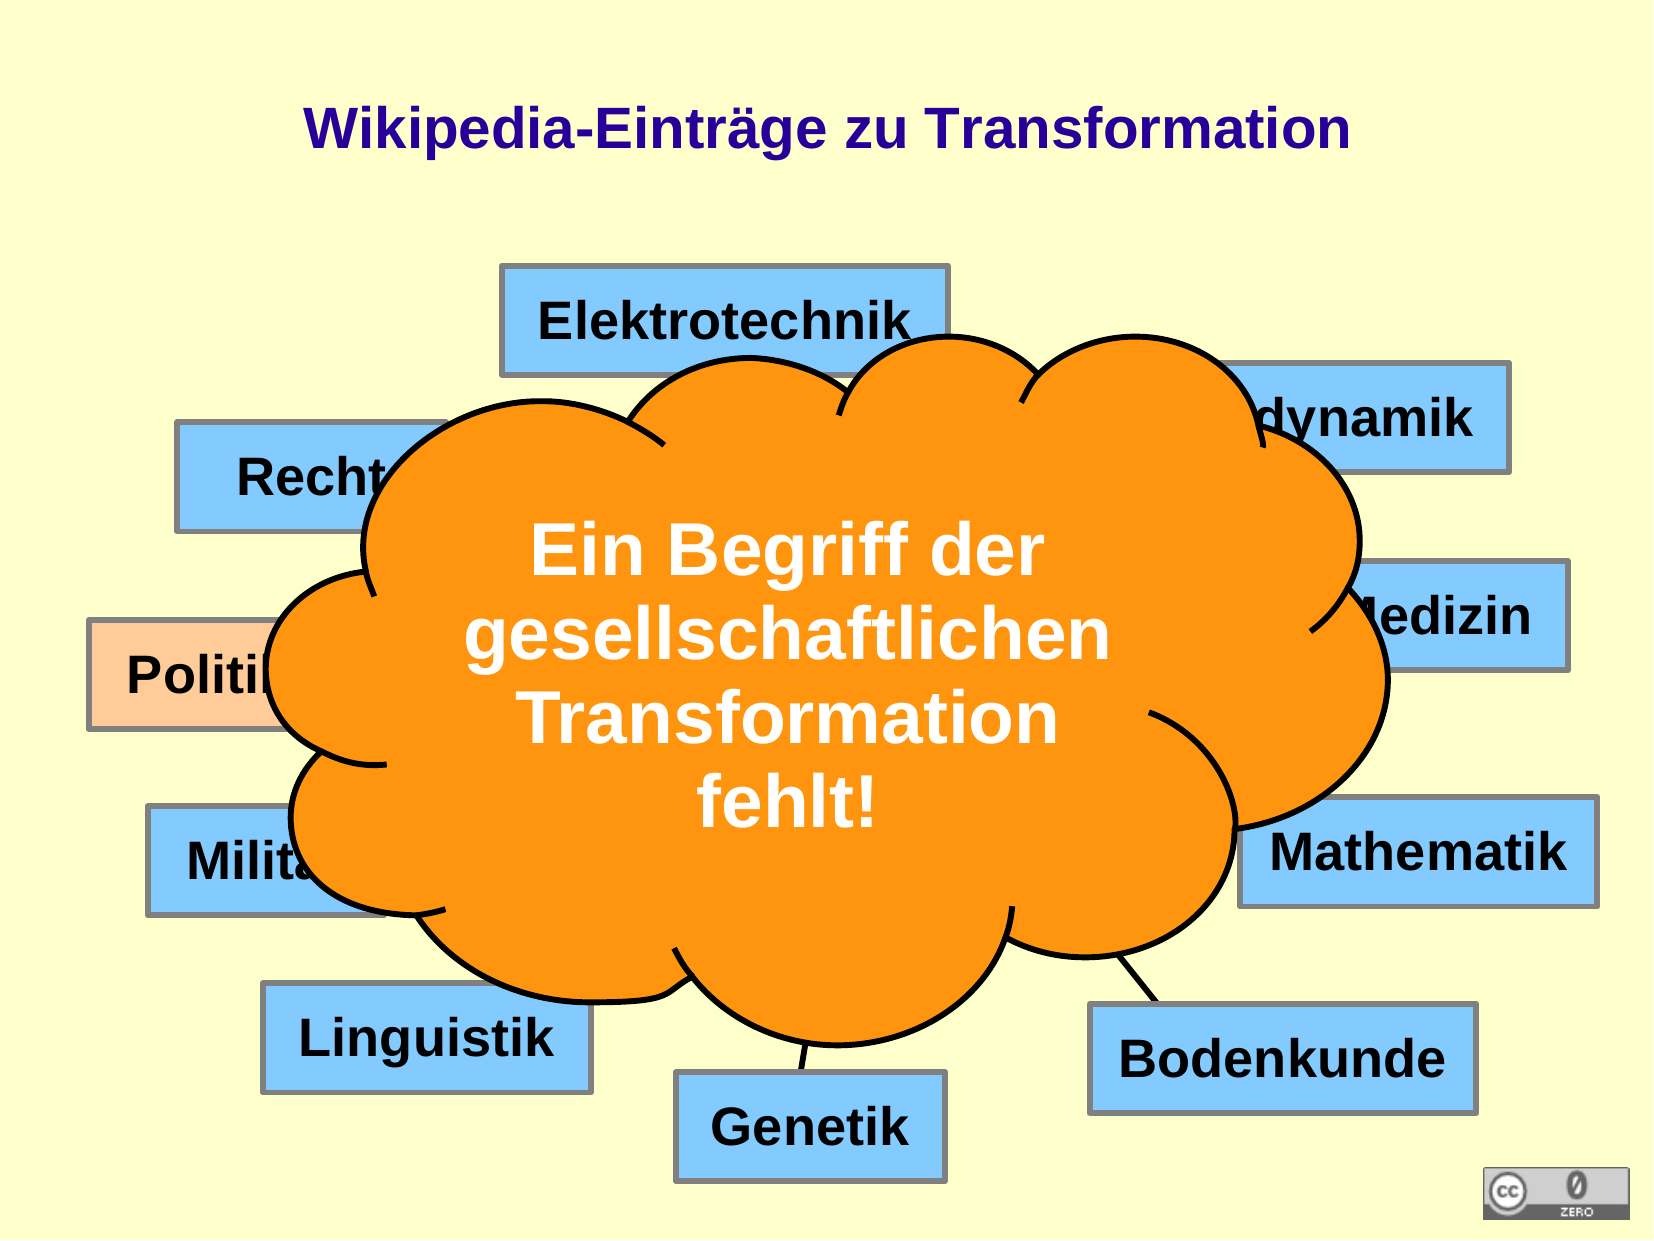

# Wikipedia-Einträge zu Transformation
Elektrotechnik
Ein Begriff der
gesellschaftlichen
Transformation
fehlt!
Hydrodynamik
Recht
Medizin
Politik
Transformation
Mathematik
Militär
Linguistik
Bodenkunde
Genetik